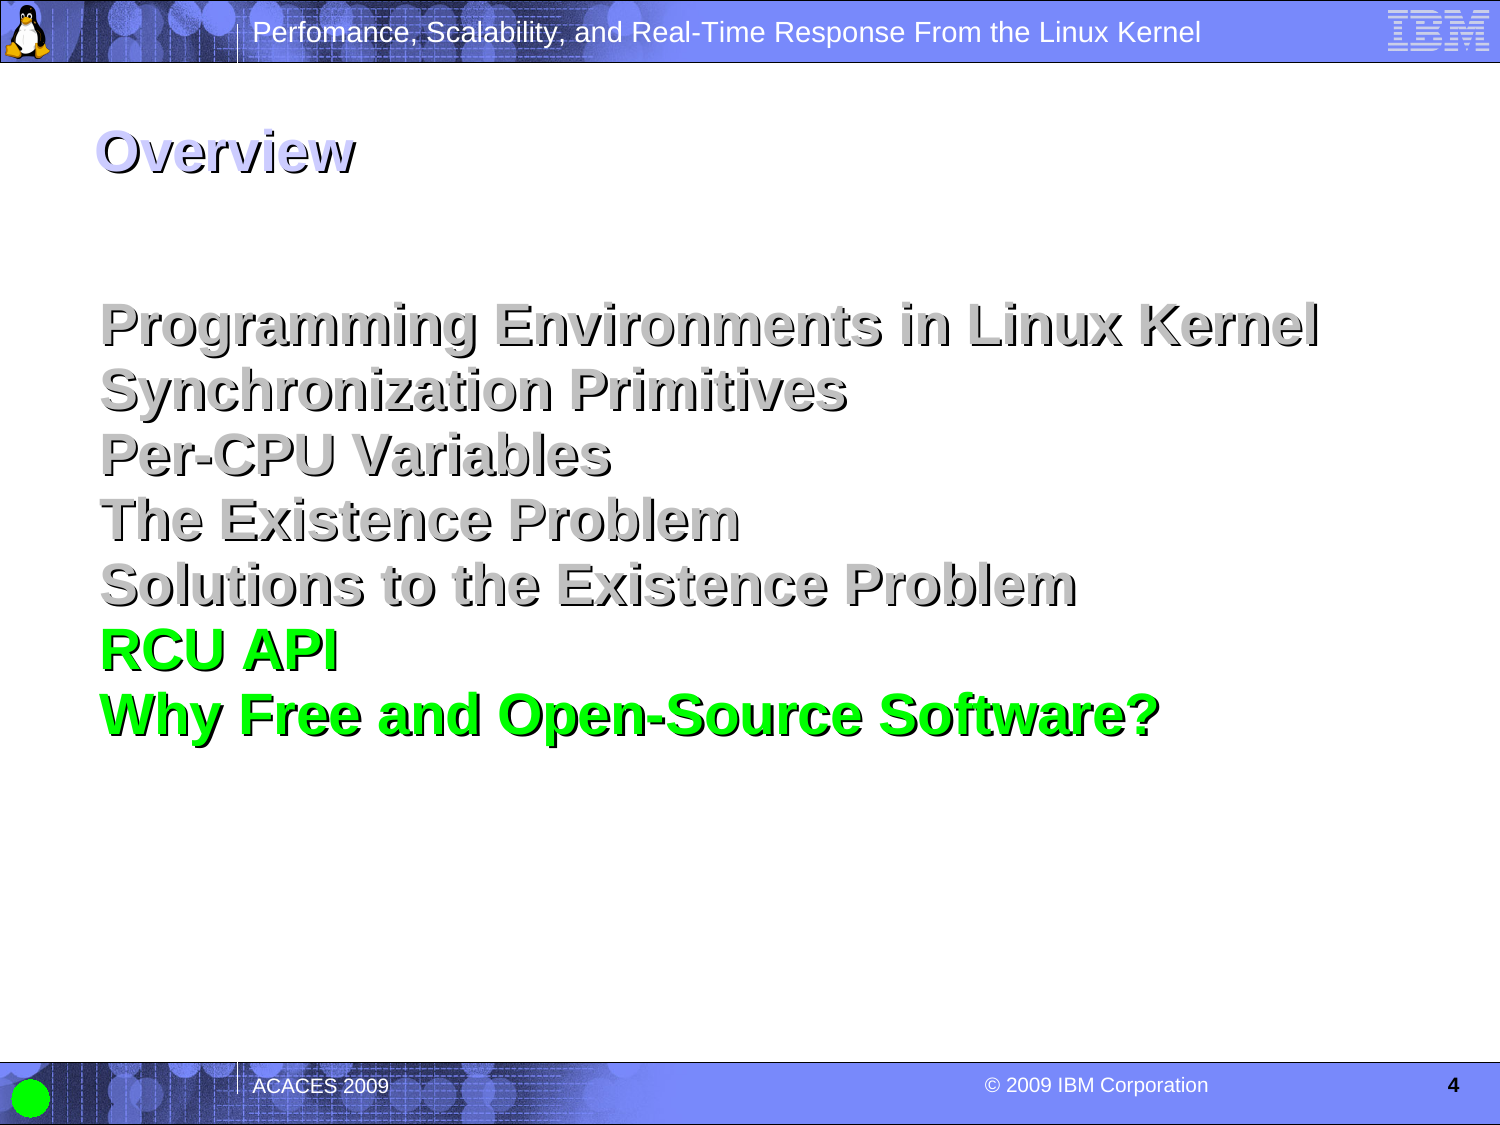

# Overview
Programming Environments in Linux Kernel
Synchronization Primitives
Per-CPU Variables
The Existence Problem
Solutions to the Existence Problem
RCU API
Why Free and Open-Source Software?
4